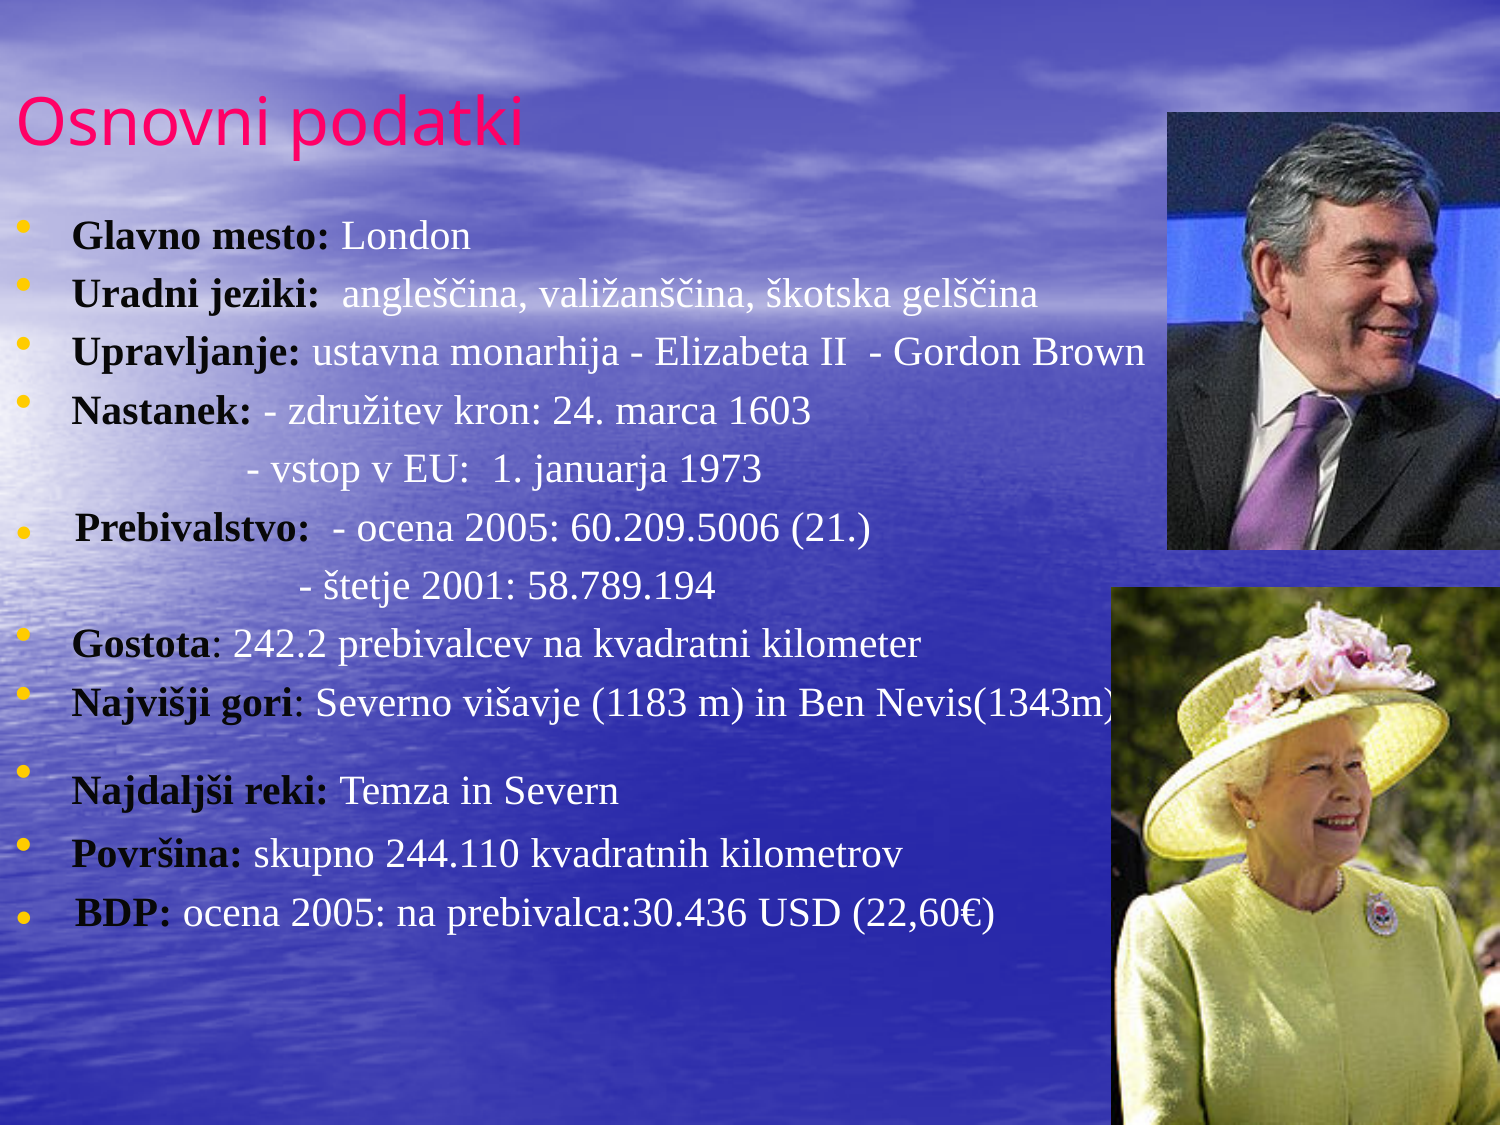

# Osnovni podatki
Glavno mesto: London
Uradni jeziki: angleščina, valižanščina, škotska gelščina
Upravljanje: ustavna monarhija - Elizabeta II  - Gordon Brown
Nastanek: - združitev kron: 24. marca 1603
   - vstop v EU: 1. januarja 1973
● Prebivalstvo:  - ocena 2005: 60.209.5006 (21.)
 - štetje 2001: 58.789.194
Gostota: 242.2 prebivalcev na kvadratni kilometer
Najvišji gori: Severno višavje (1183 m) in Ben Nevis(1343m)
Najdaljši reki: Temza in Severn
Površina: skupno 244.110 kvadratnih kilometrov
● BDP: ocena 2005: na prebivalca:30.436 USD (22,60€)